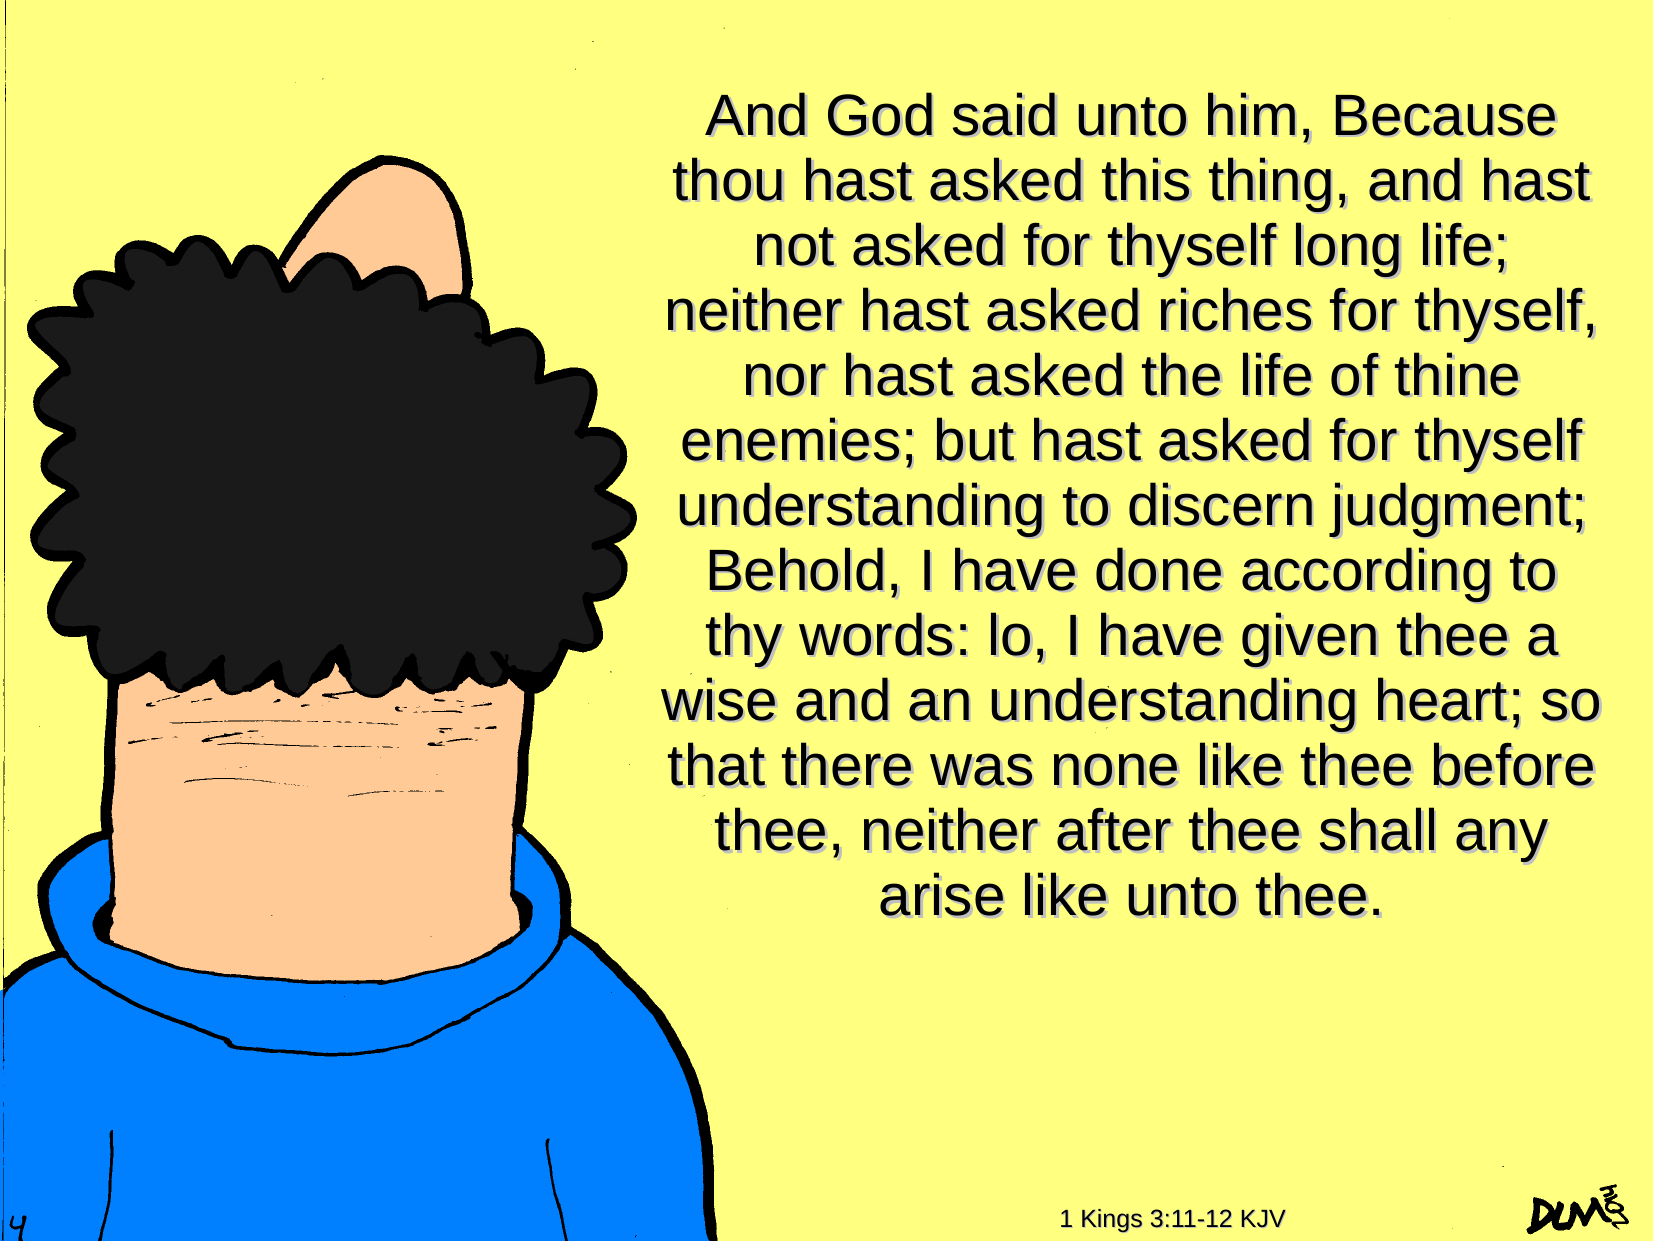

And God said unto him, Because thou hast asked this thing, and hast not asked for thyself long life; neither hast asked riches for thyself, nor hast asked the life of thine enemies; but hast asked for thyself understanding to discern judgment;
Behold, I have done according to thy words: lo, I have given thee a wise and an understanding heart; so that there was none like thee before thee, neither after thee shall any arise like unto thee.
1 Kings 3:11-12 KJV